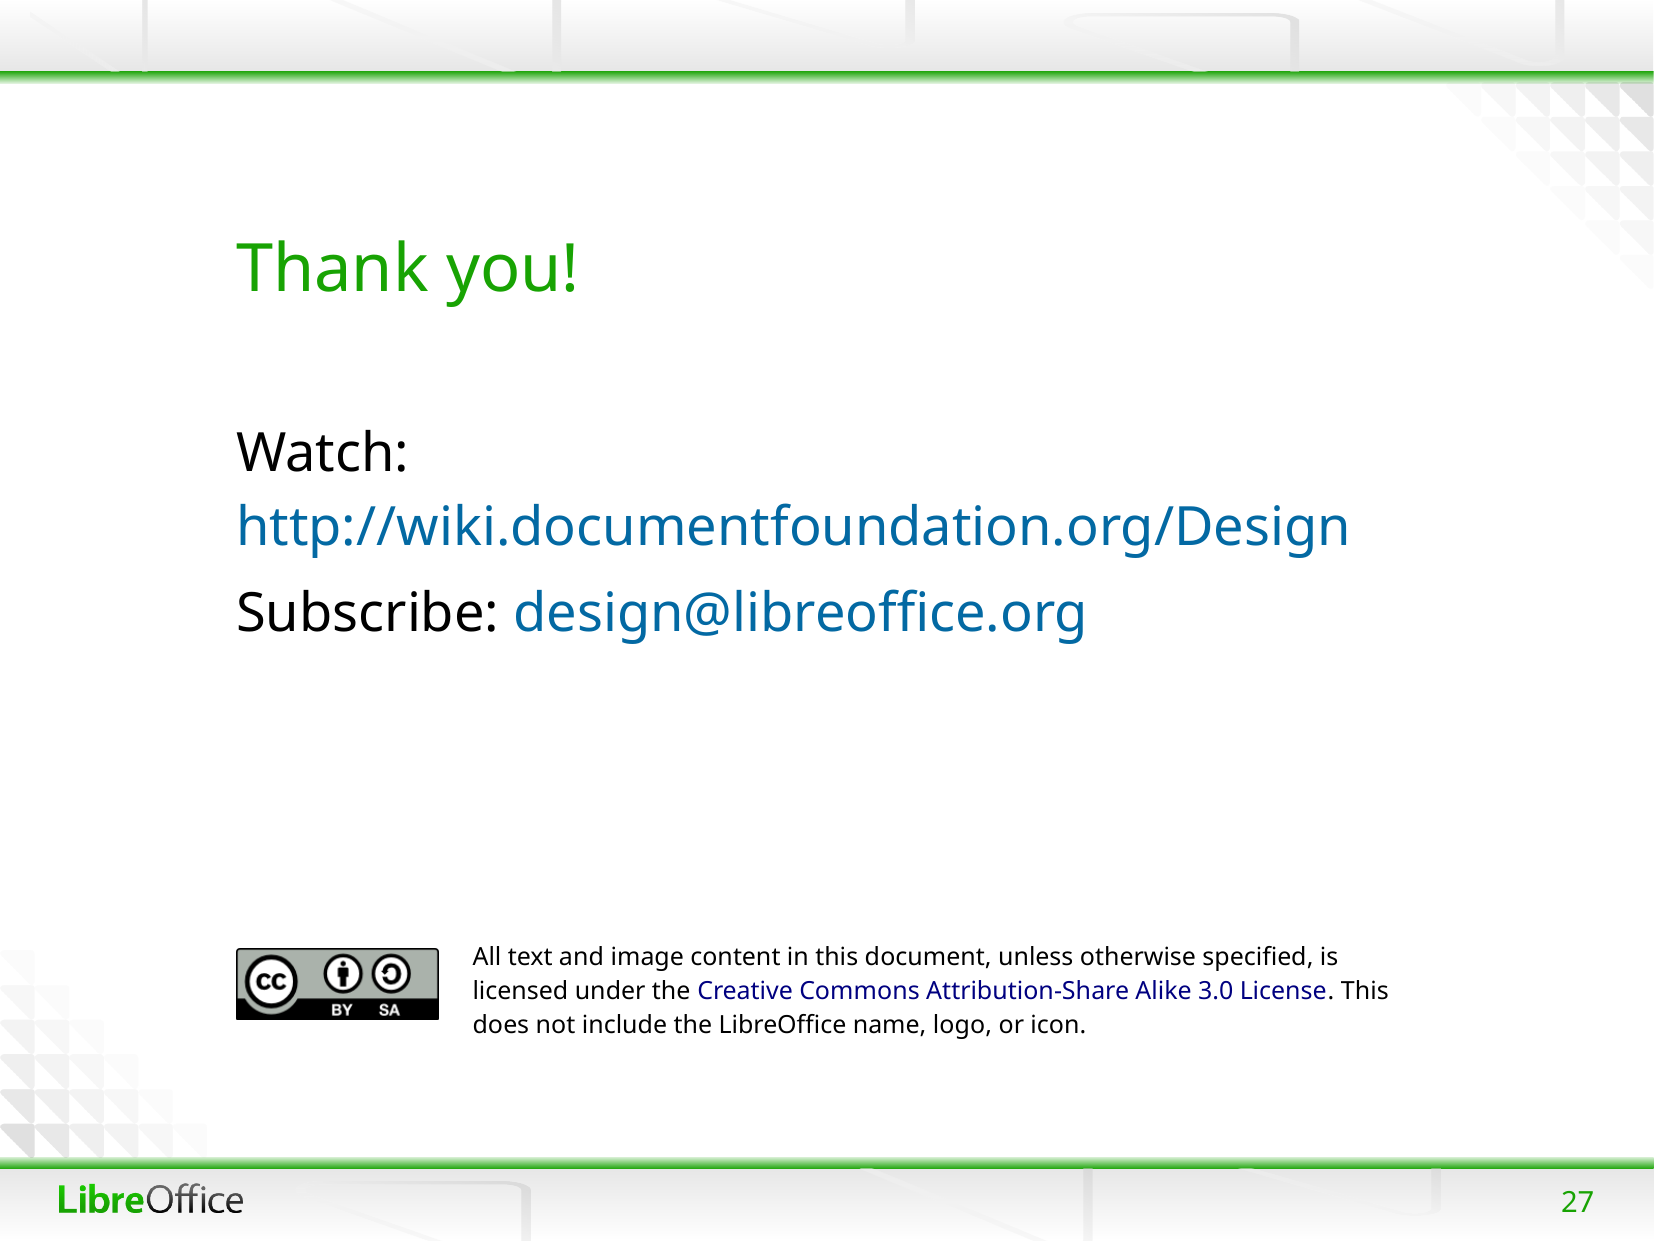

# Thank you!
Watch: http://wiki.documentfoundation.org/Design
Subscribe: design@libreoffice.org
27